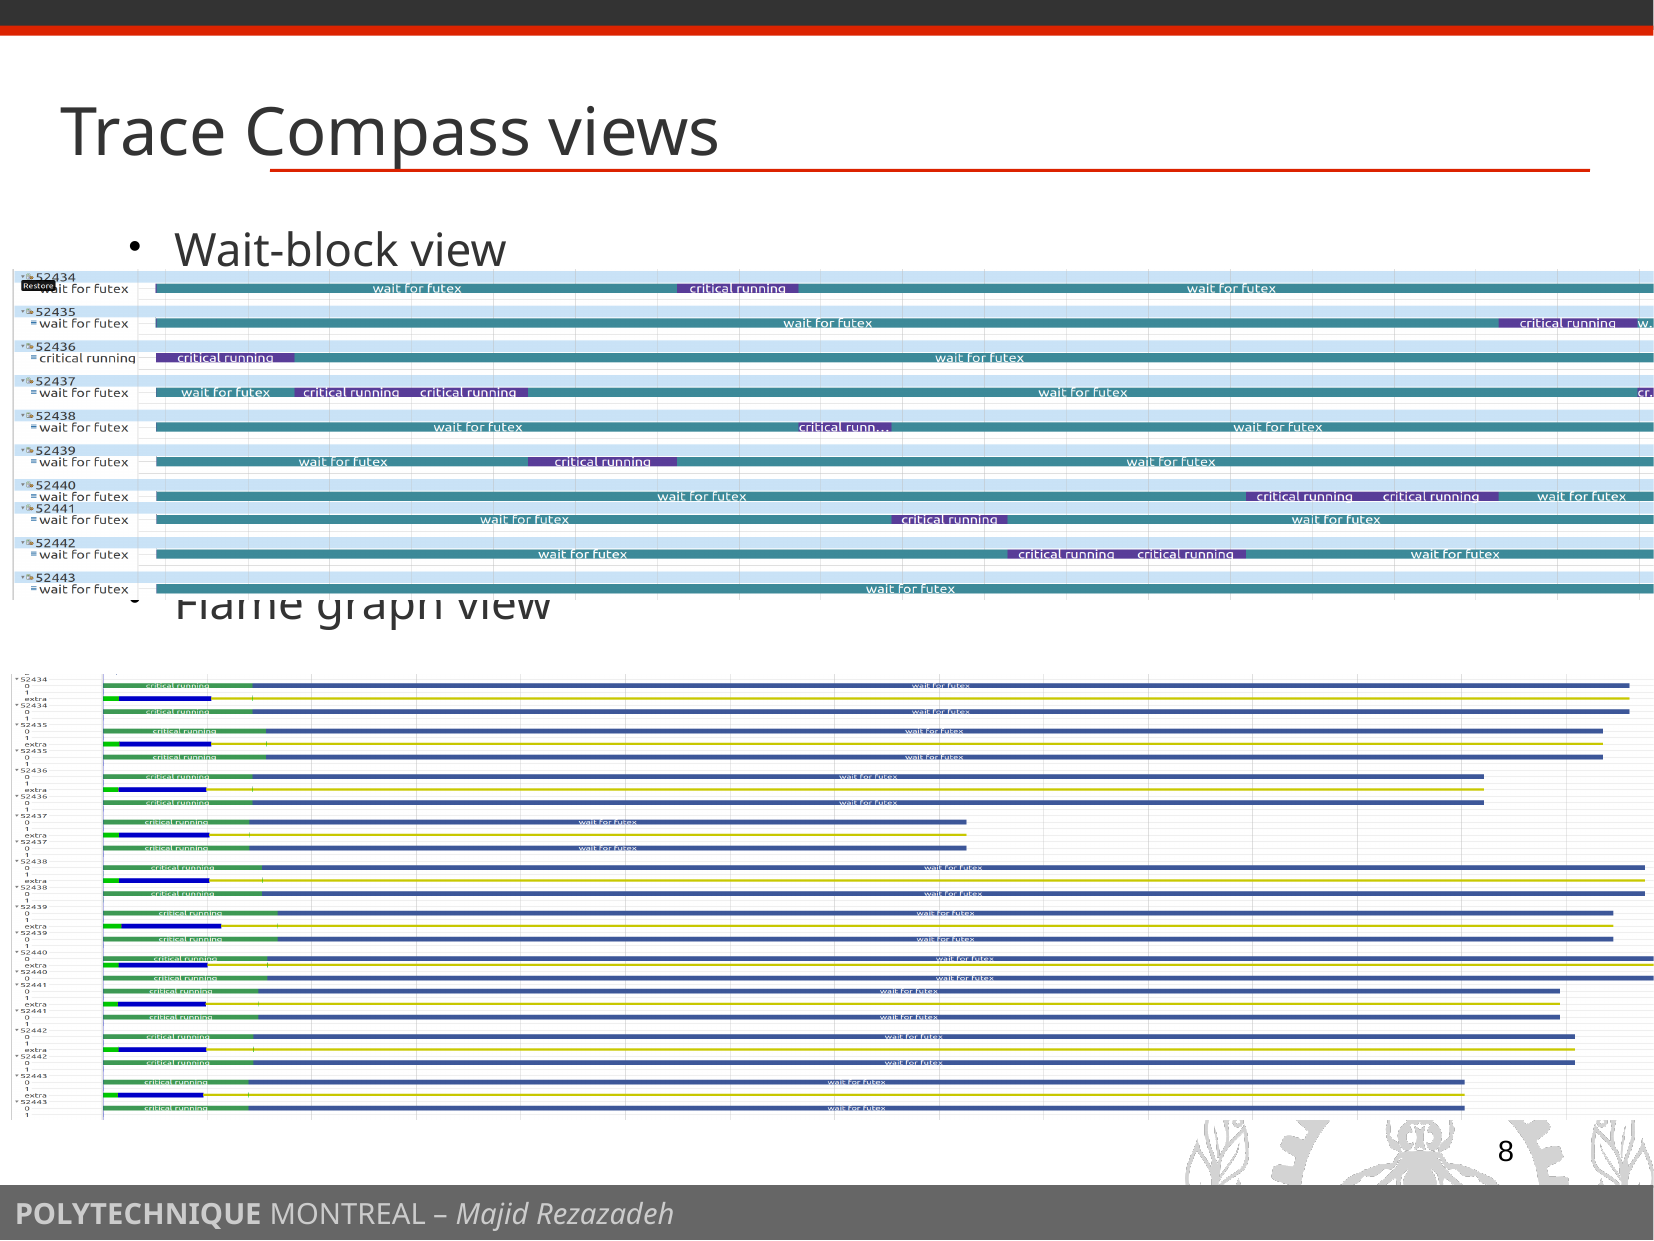

Trace Compass views
 Wait-block view
 Flame graph view
8
POLYTECHNIQUE MONTREAL – Majid Rezazadeh